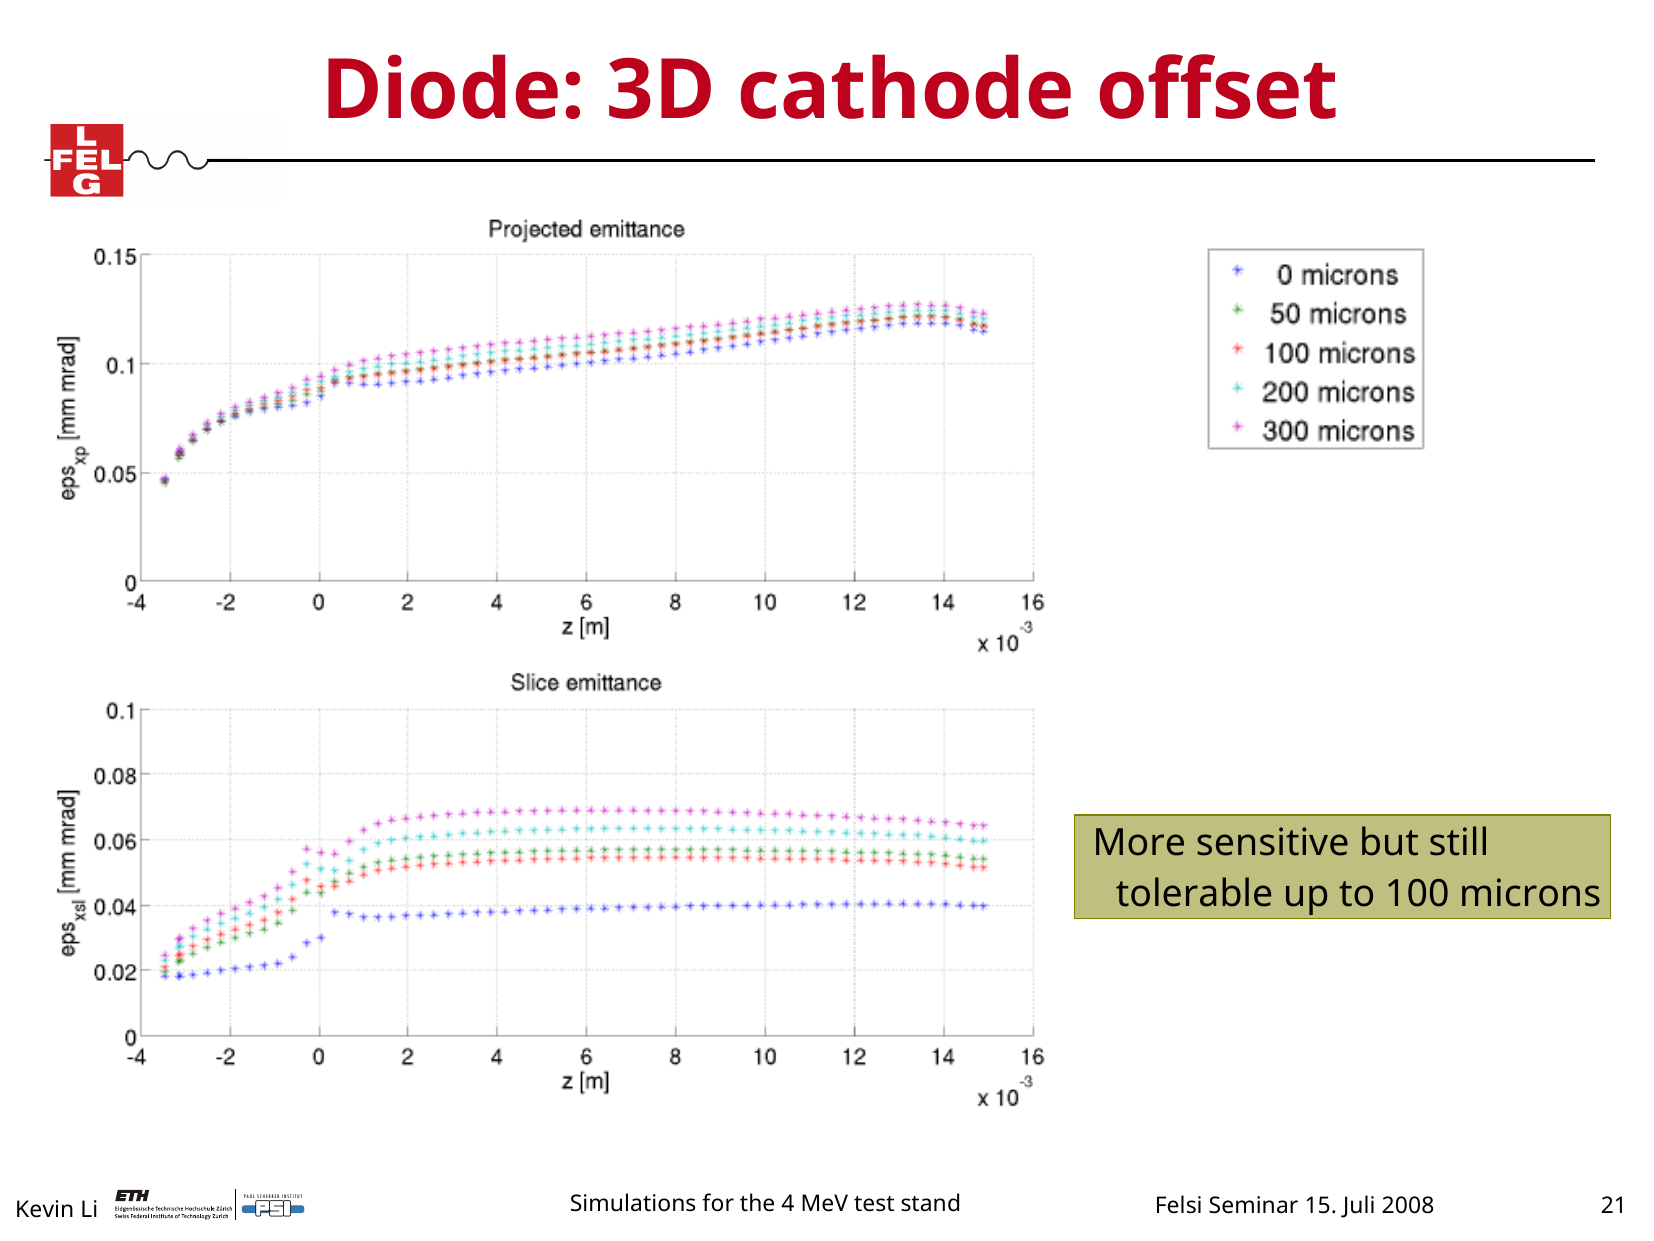

# Diode: 3D cathode offset
More sensitive but still tolerable up to 100 microns